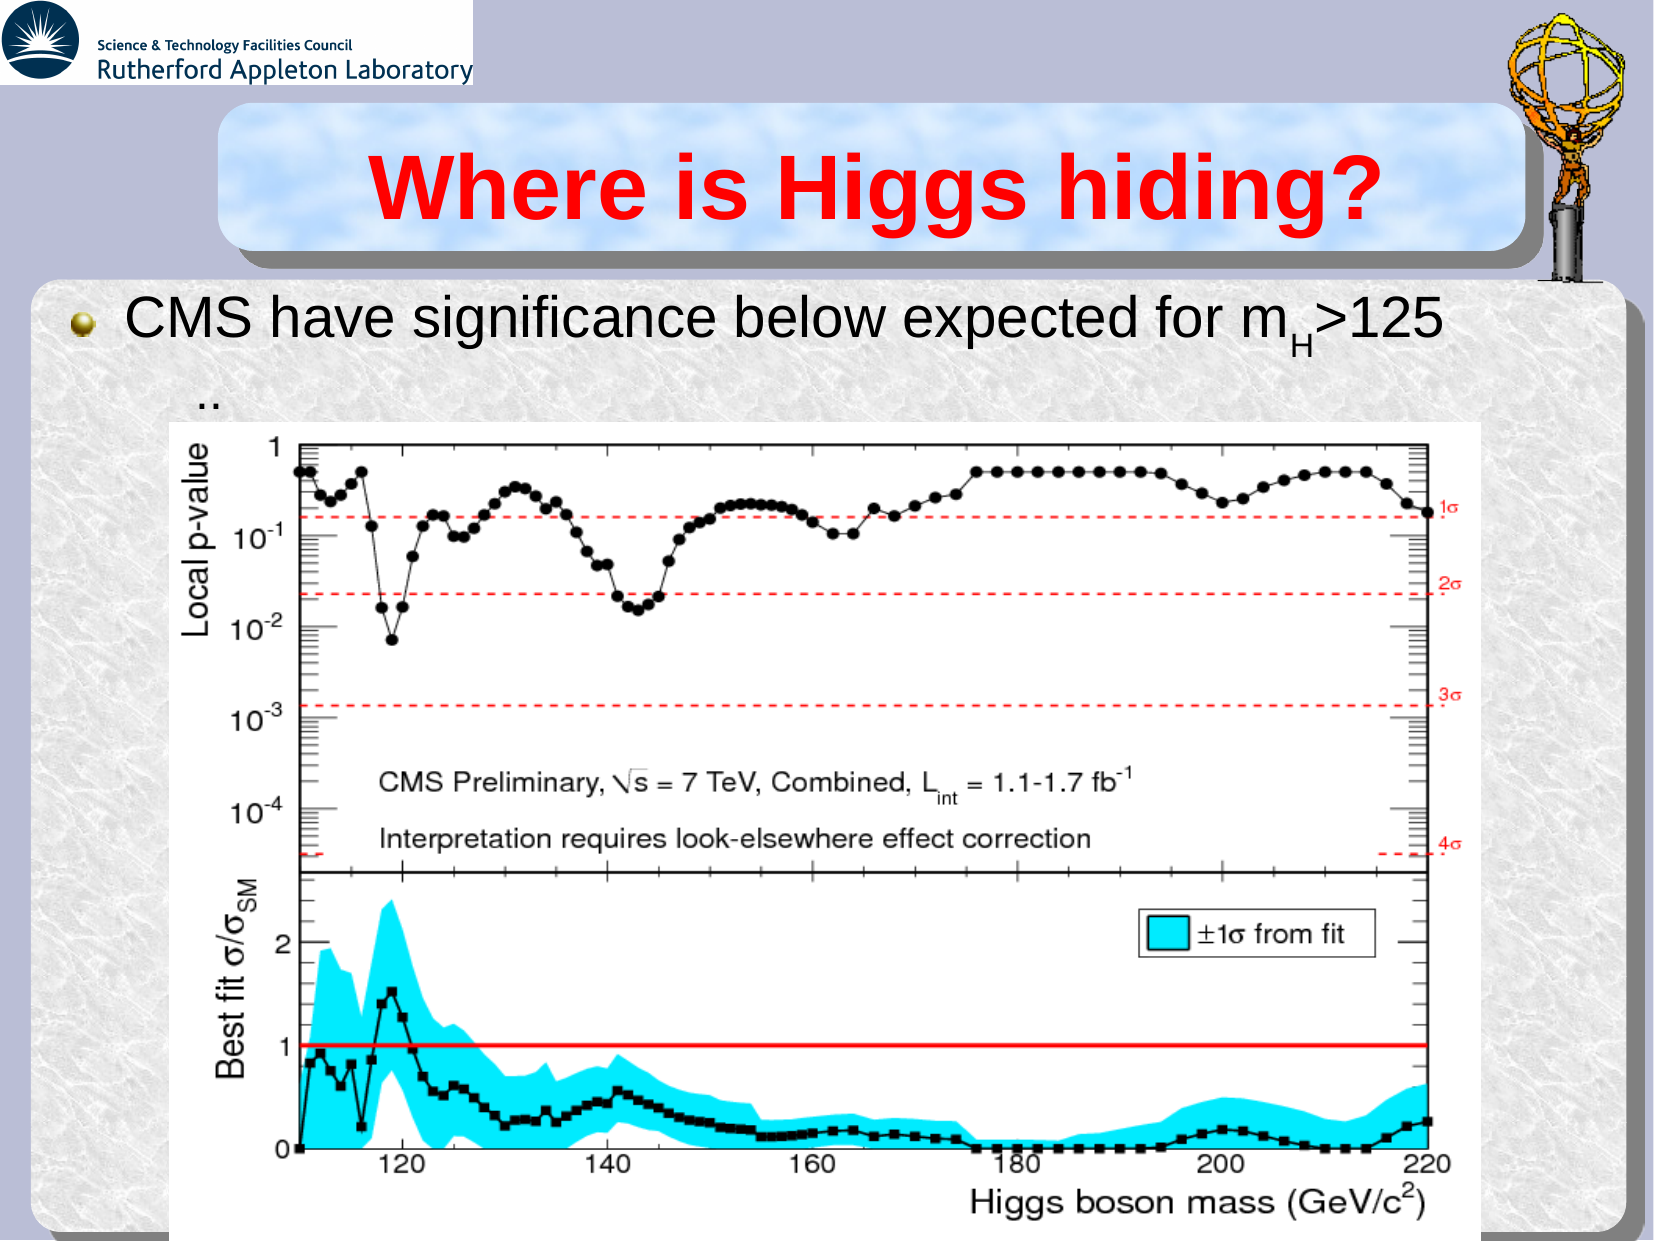

# Where is Higgs hiding?
CMS have significance below expected for mH>125
..
160
120
140